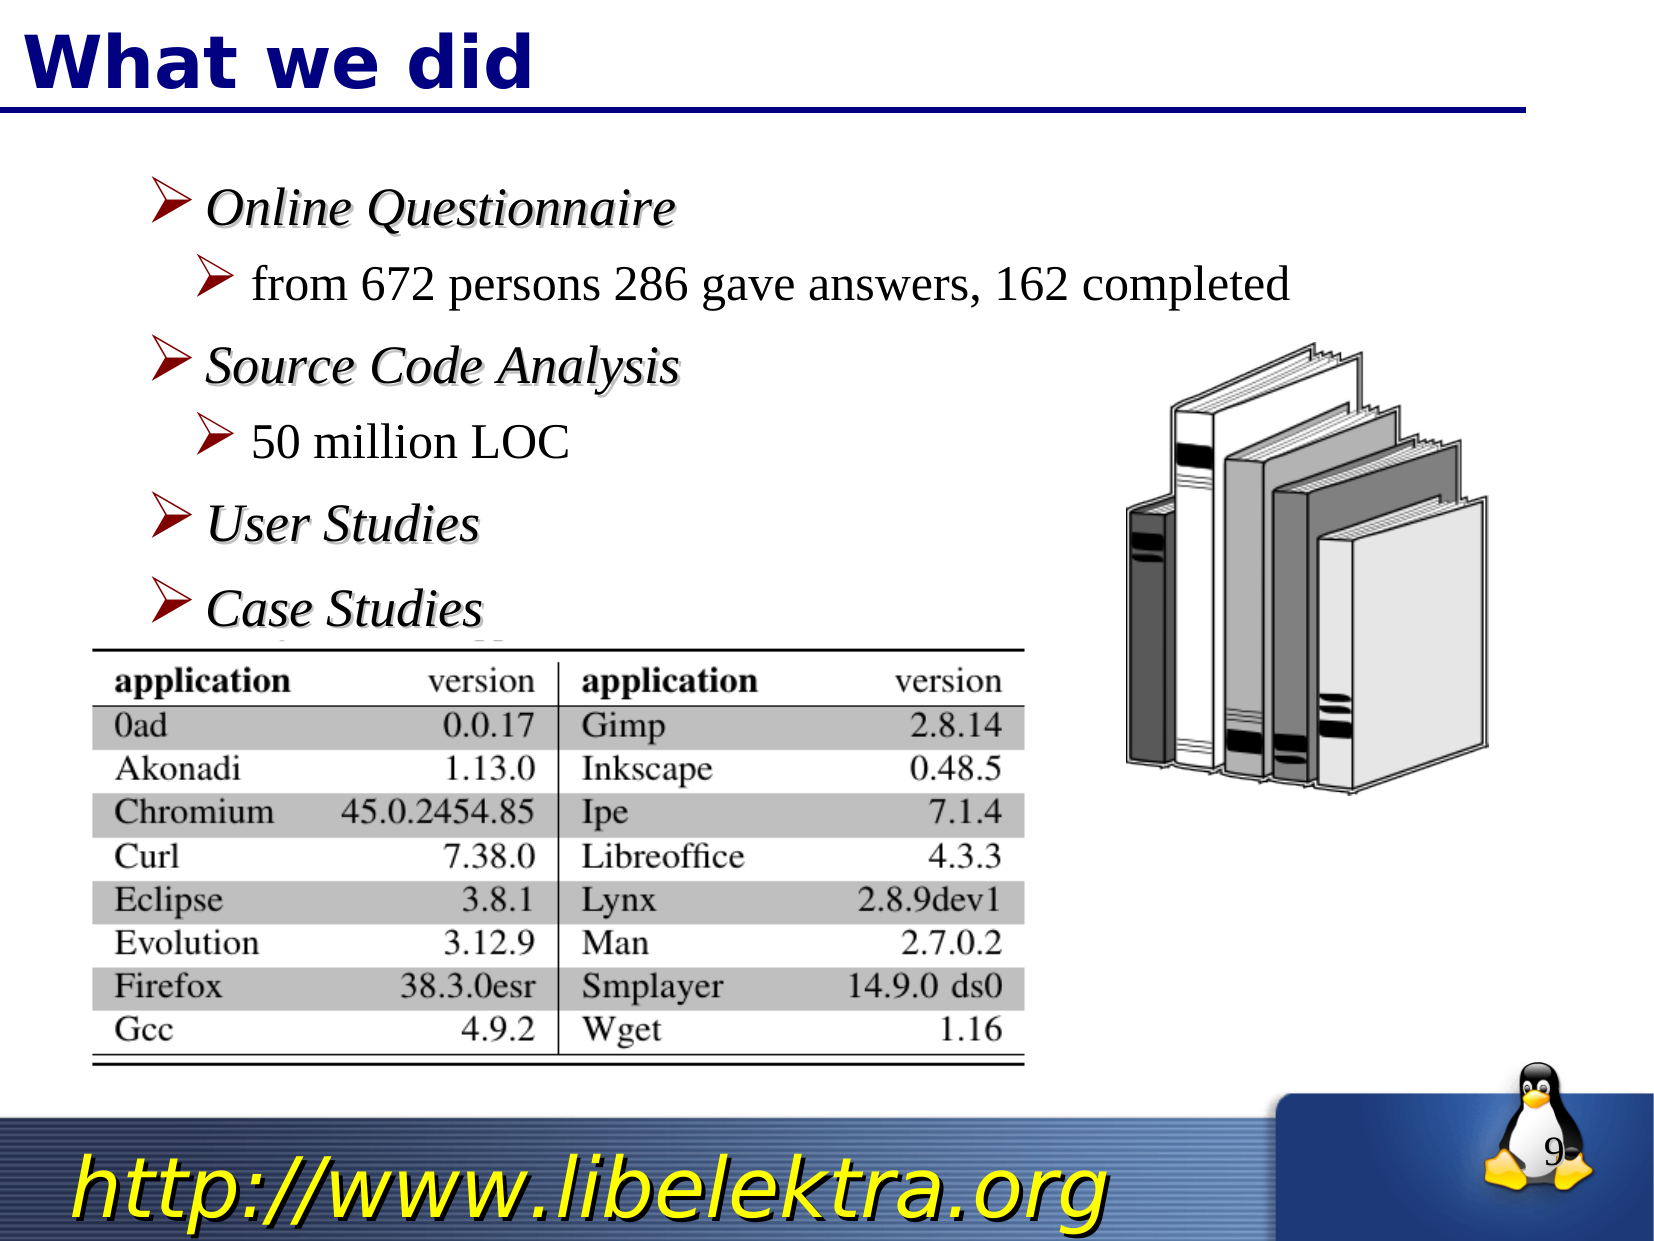

What we did
# Online Questionnaire
from 672 persons 286 gave answers, 162 completed
Source Code Analysis
50 million LOC
User Studies
Case Studies